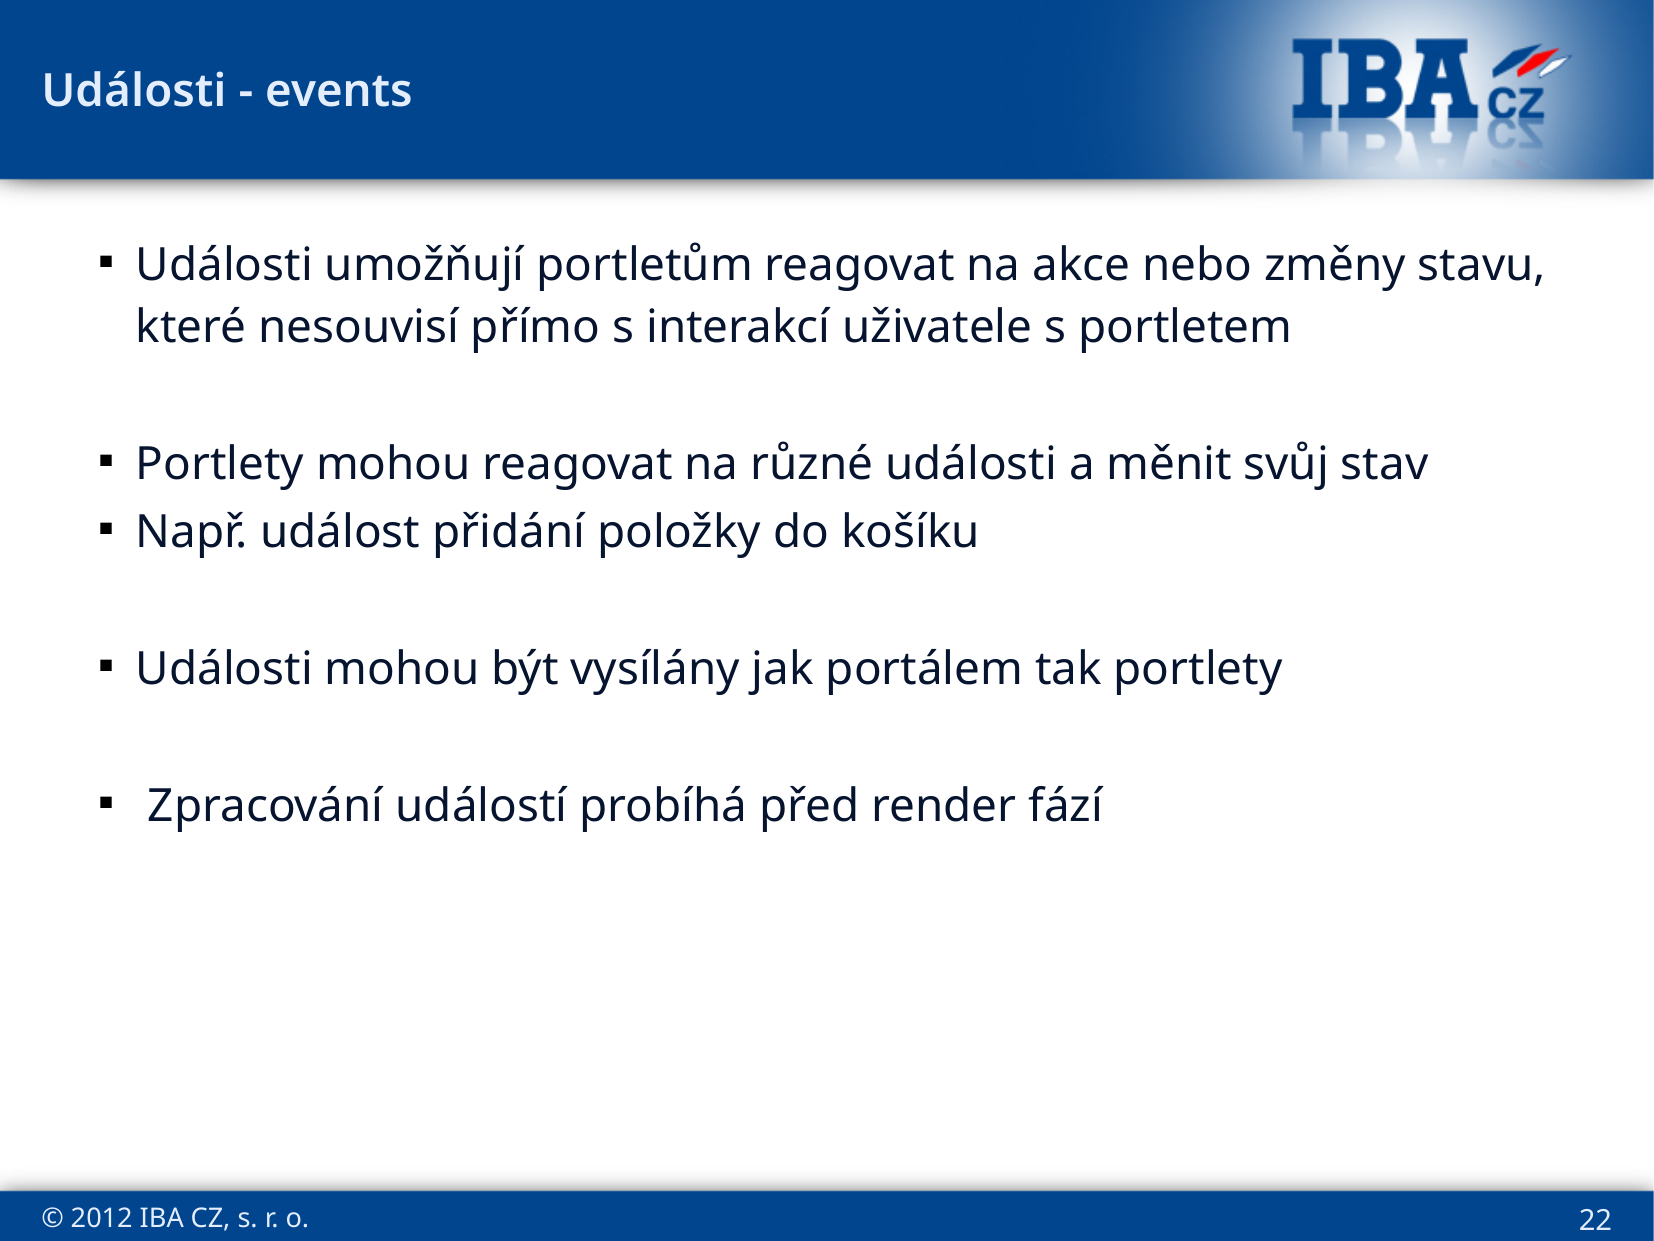

# Události - events
Události umožňují portletům reagovat na akce nebo změny stavu, které nesouvisí přímo s interakcí uživatele s portletem
Portlety mohou reagovat na různé události a měnit svůj stav
Např. událost přidání položky do košíku
Události mohou být vysílány jak portálem tak portlety
 Zpracování událostí probíhá před render fází
22